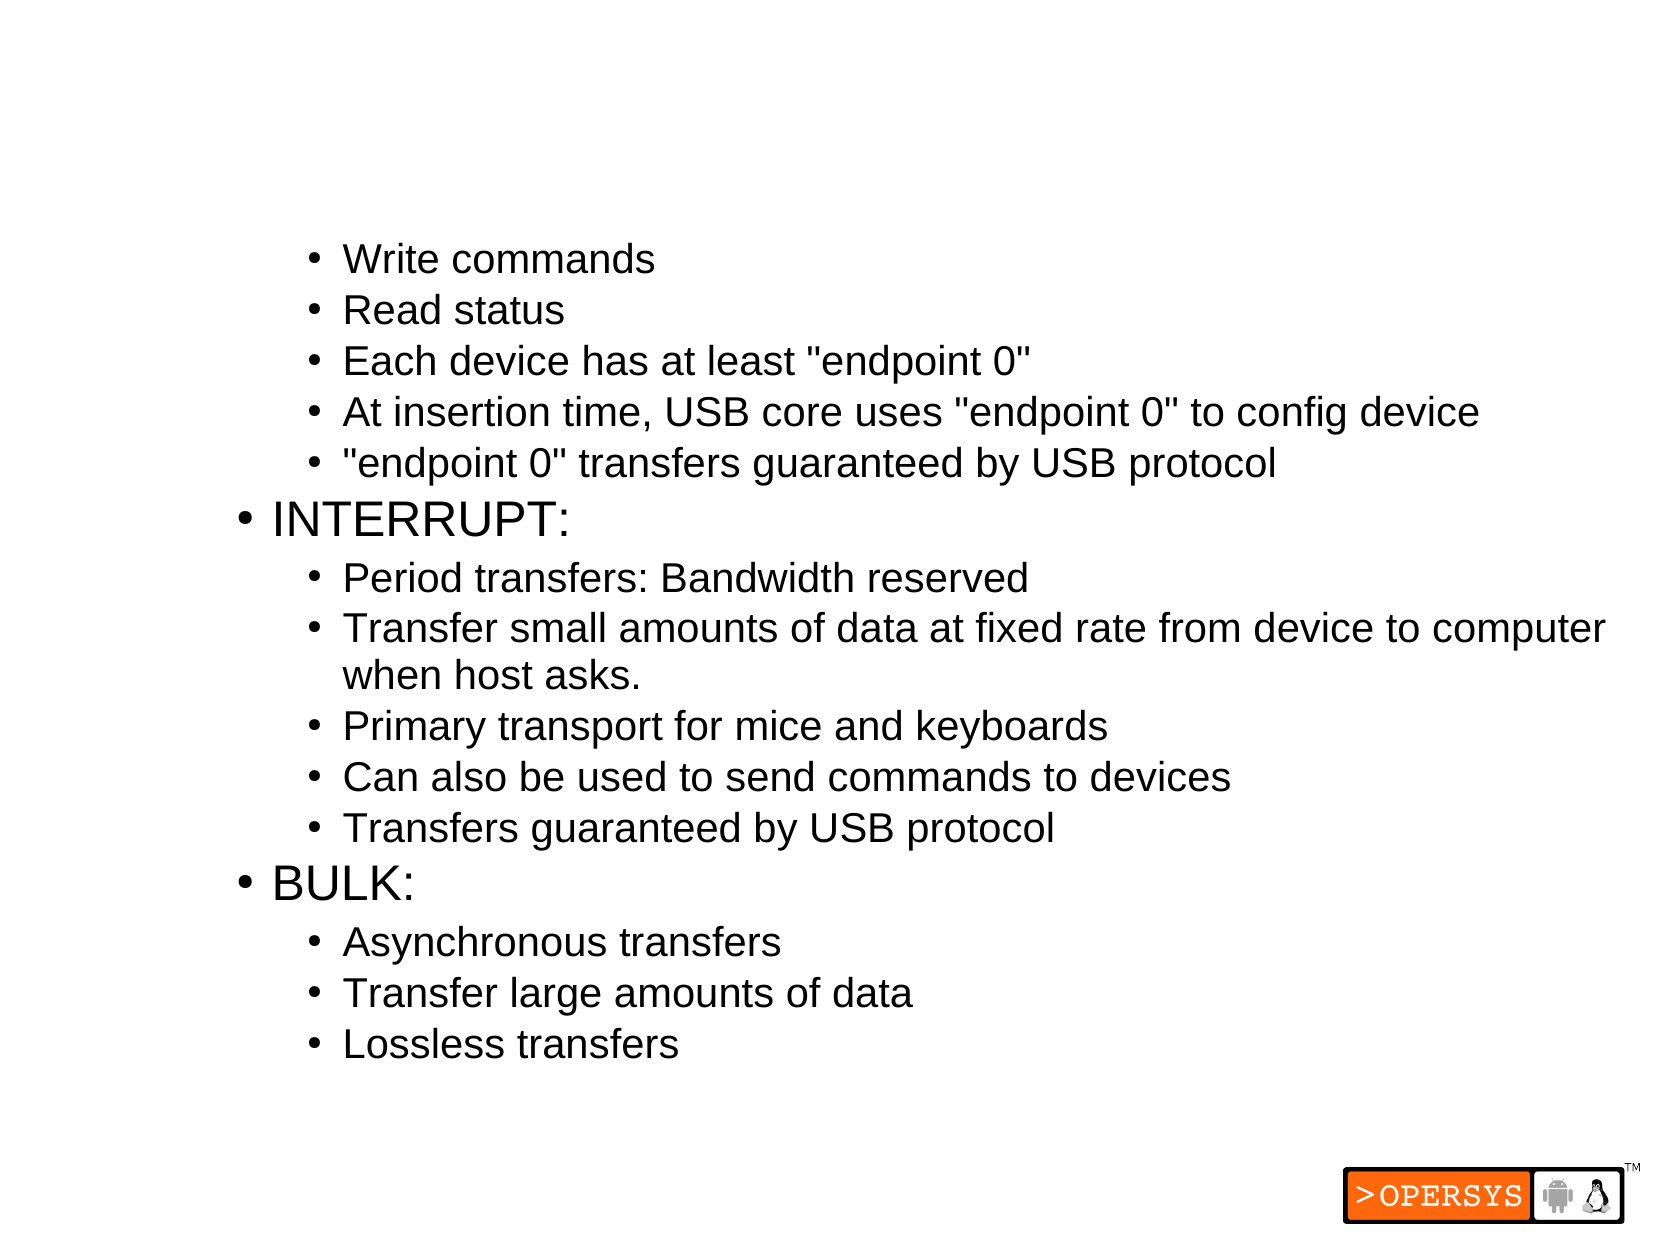

# Write commands
Read status
Each device has at least "endpoint 0"
At insertion time, USB core uses "endpoint 0" to config device
"endpoint 0" transfers guaranteed by USB protocol
INTERRUPT:
Period transfers: Bandwidth reserved
Transfer small amounts of data at fixed rate from device to computer when host asks.
Primary transport for mice and keyboards
Can also be used to send commands to devices
Transfers guaranteed by USB protocol
BULK:
Asynchronous transfers
Transfer large amounts of data
Lossless transfers